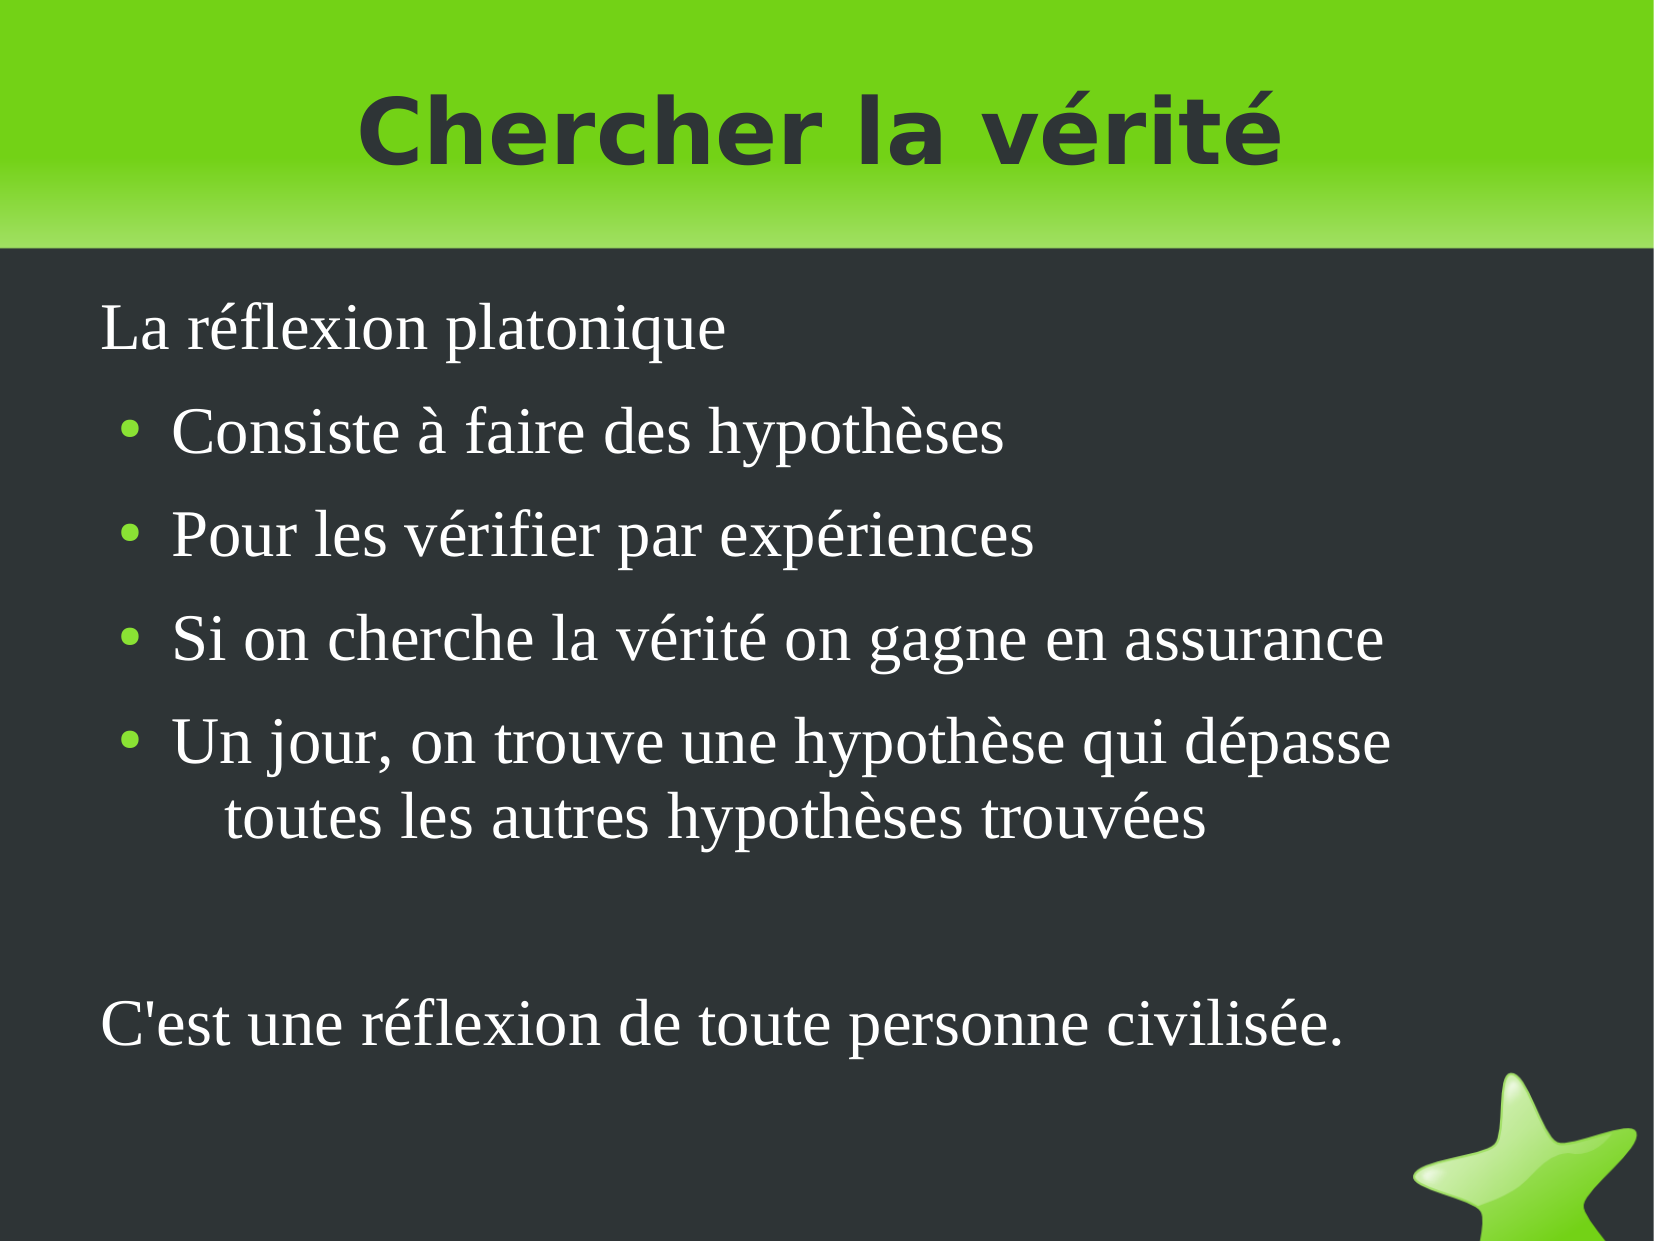

# Chercher la vérité
La réflexion platonique
Consiste à faire des hypothèses
Pour les vérifier par expériences
Si on cherche la vérité on gagne en assurance
Un jour, on trouve une hypothèse qui dépasse toutes les autres hypothèses trouvées
C'est une réflexion de toute personne civilisée.